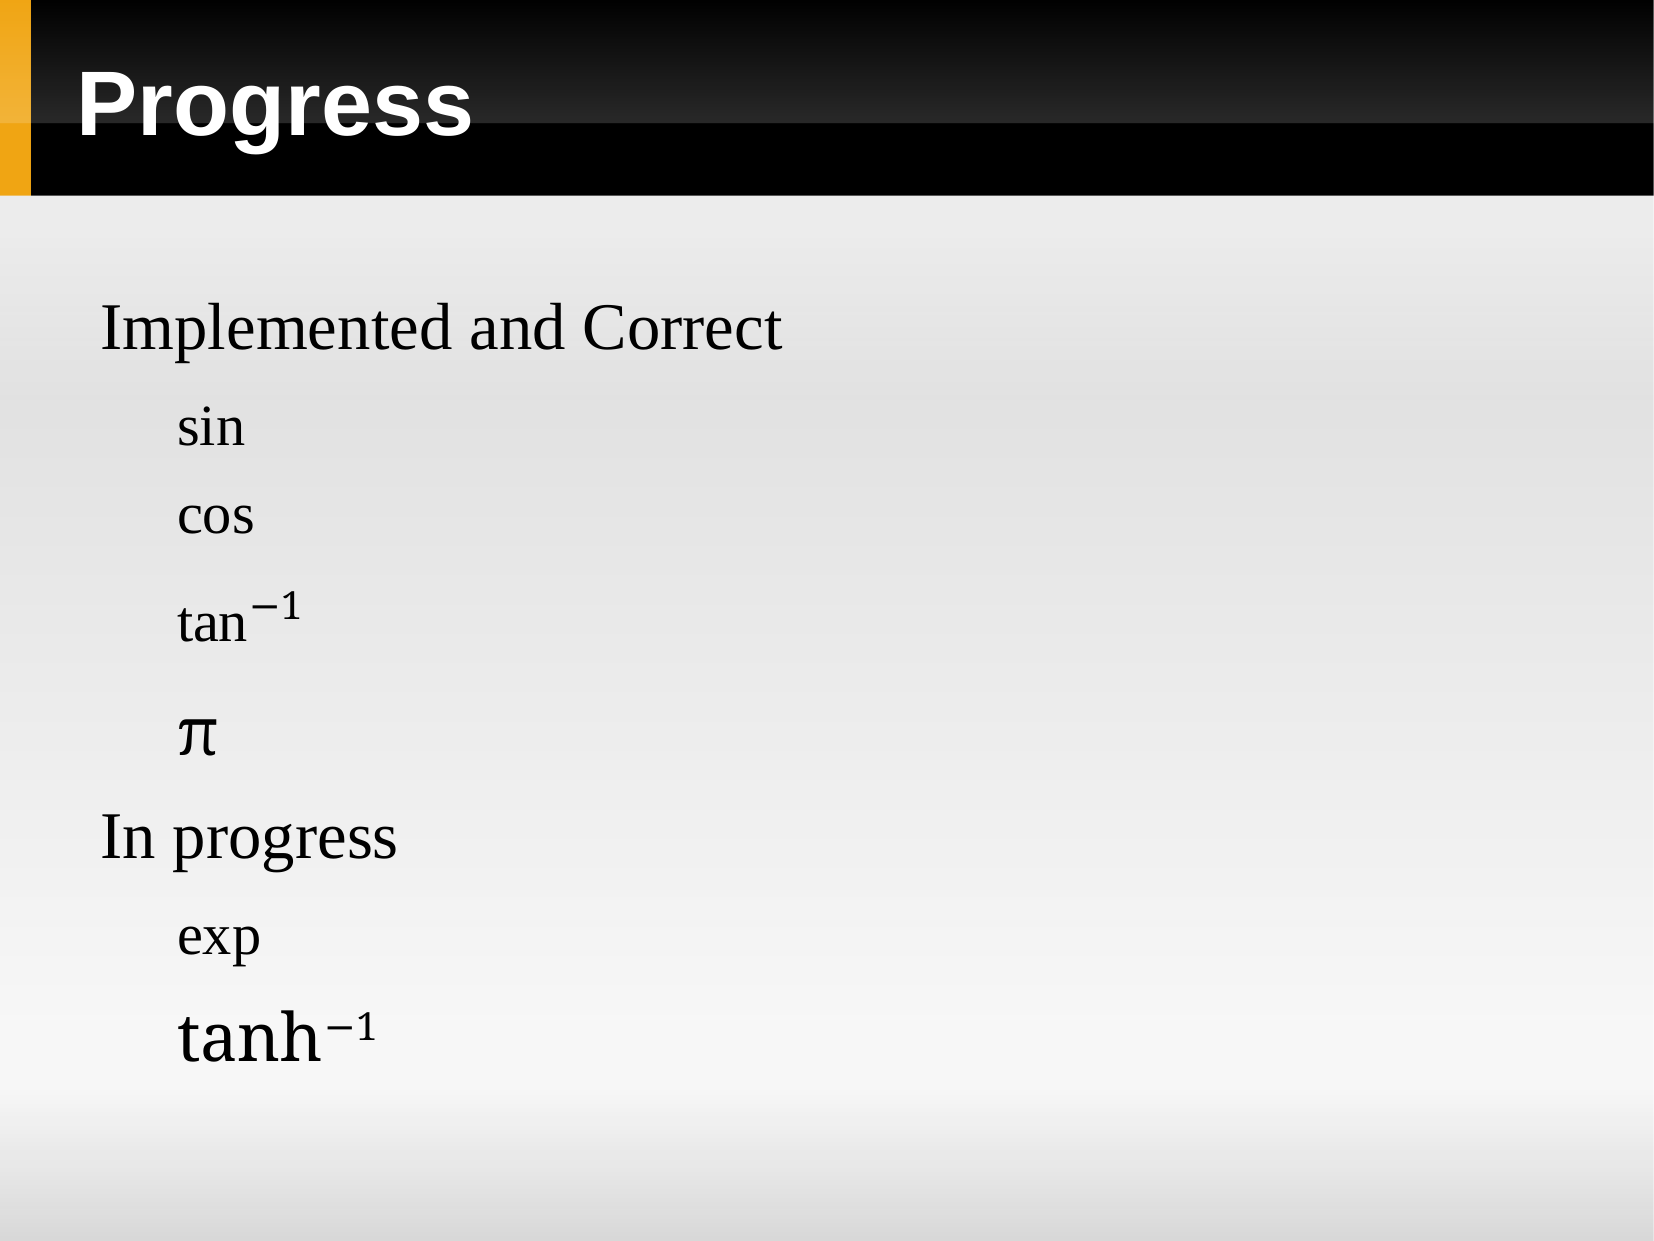

# Progress
Implemented and Correct
sin
cos
tan−1
π
In progress
exp
tanh−1